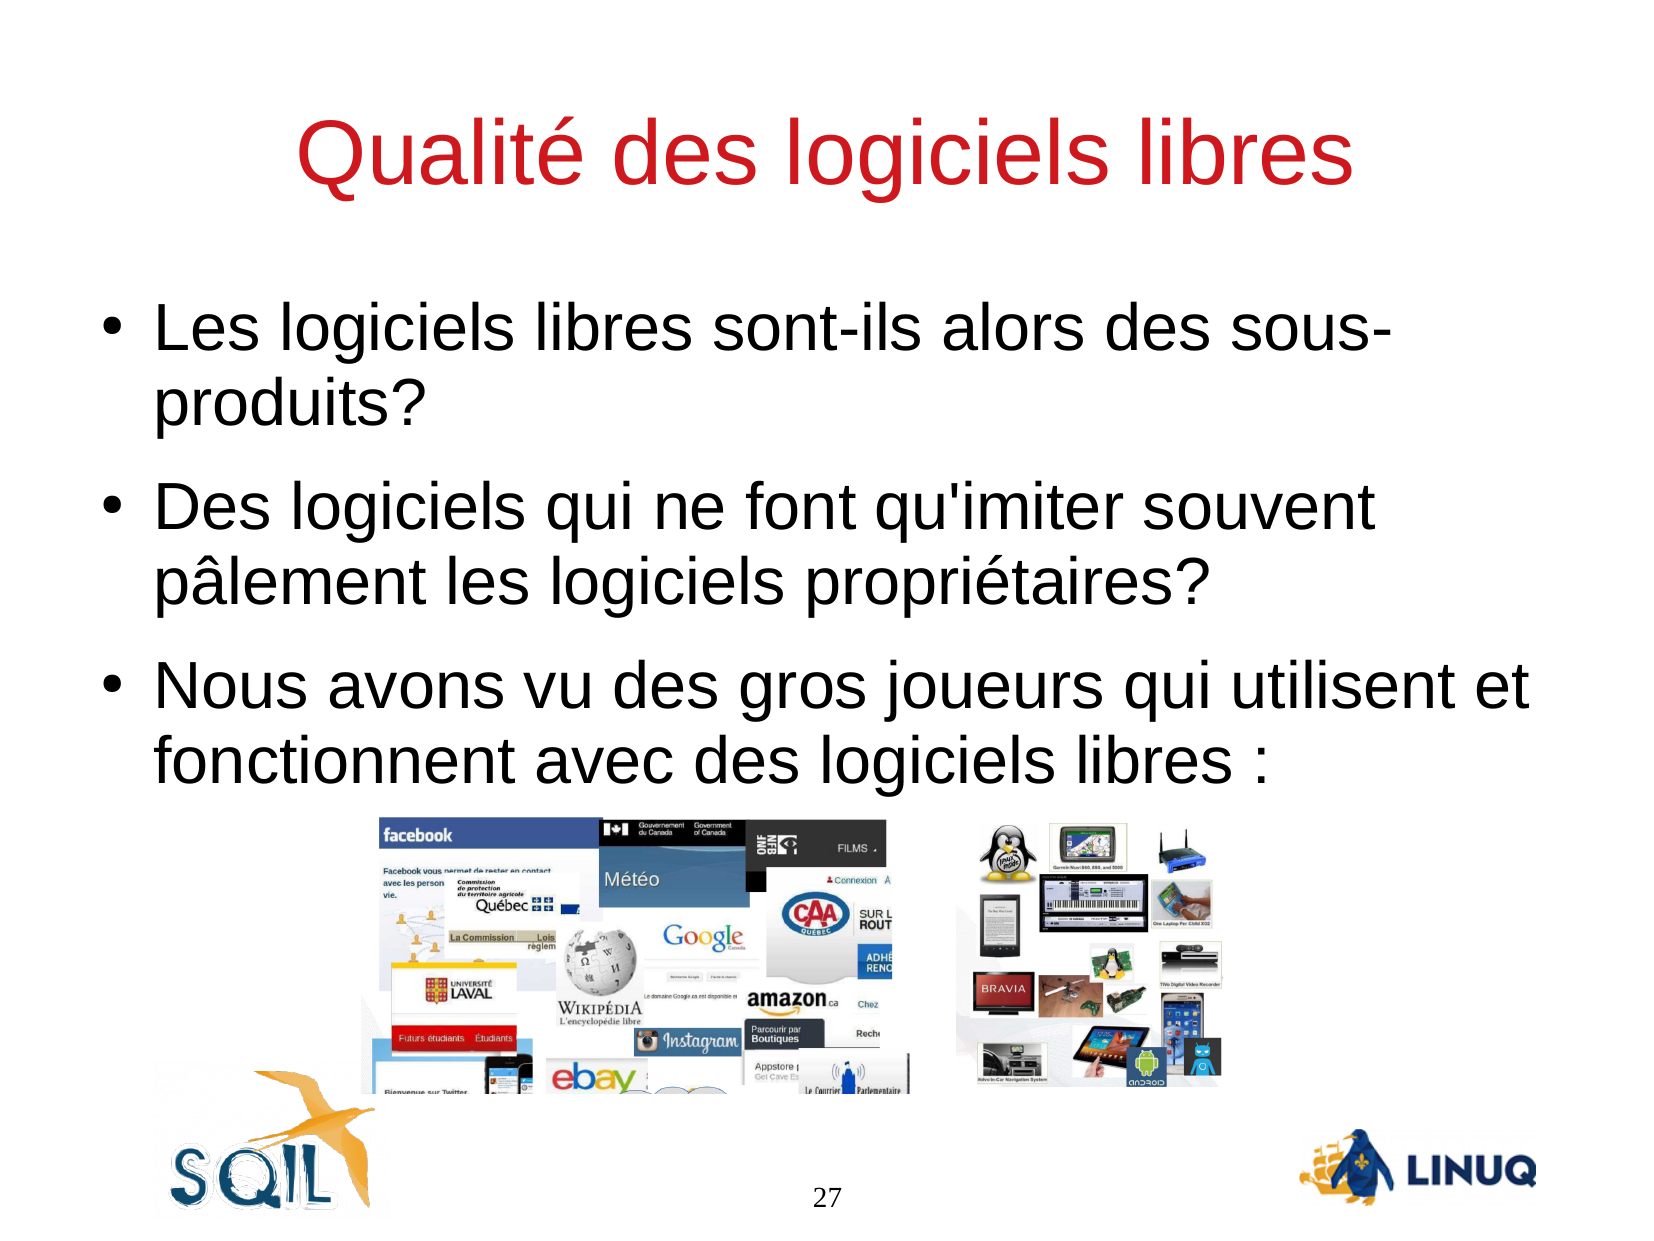

# Qualité des logiciels libres
Les logiciels libres sont-ils alors des sous-produits?
Des logiciels qui ne font qu'imiter souvent pâlement les logiciels propriétaires?
Nous avons vu des gros joueurs qui utilisent et fonctionnent avec des logiciels libres :